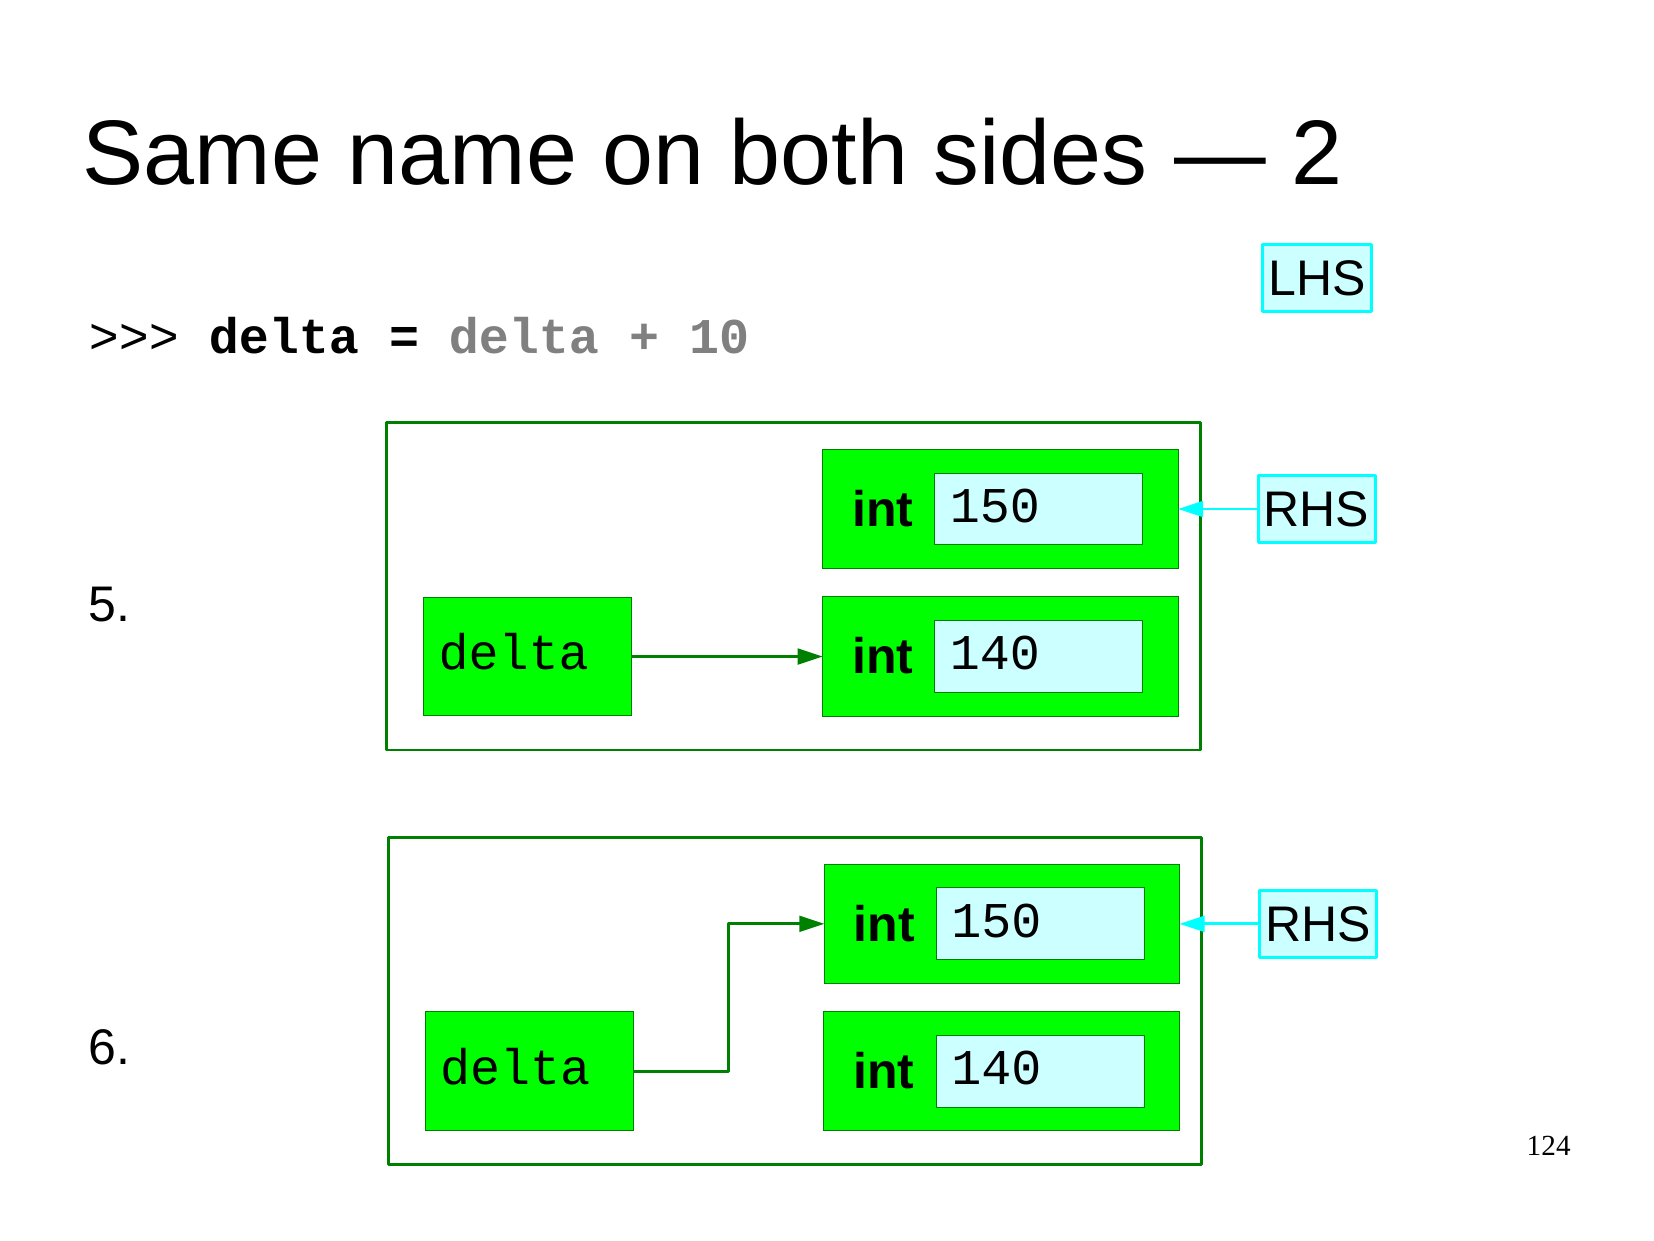

# Same name on both sides — 2
LHS
>>>
delta = delta + 10
int
150
RHS
5.
int
140
delta
int
150
RHS
int
140
delta
6.
124